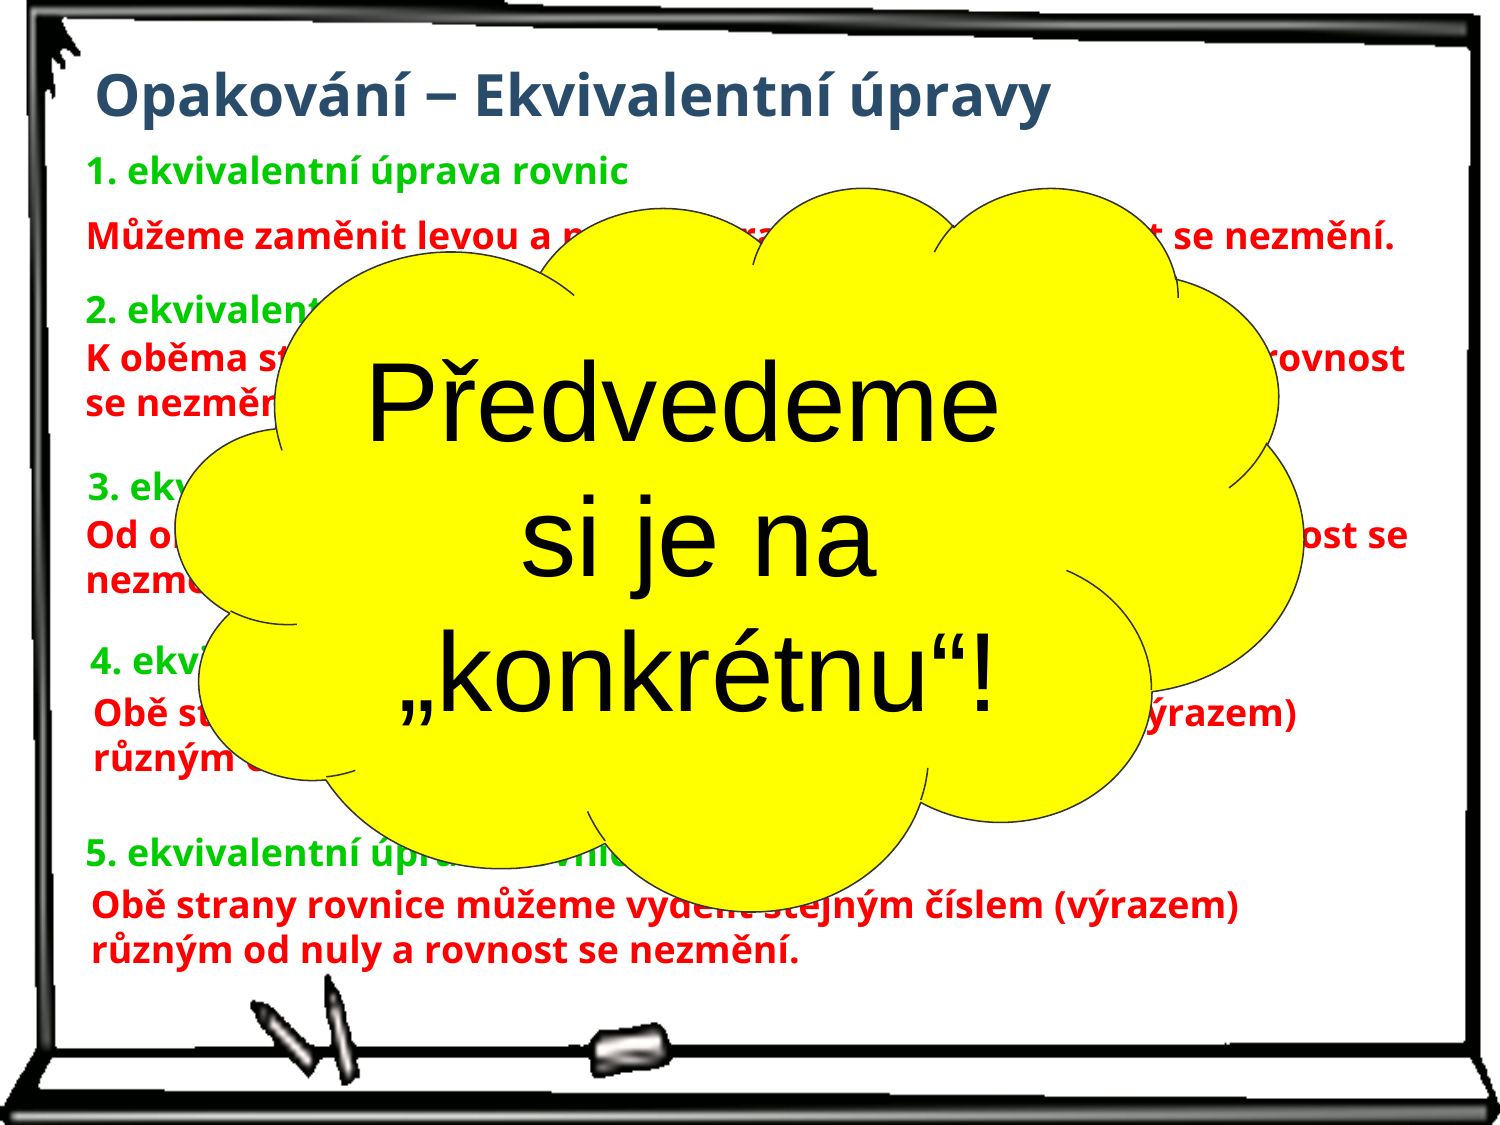

Opakování − Ekvivalentní úpravy
1. ekvivalentní úprava rovnic
Předvedeme si je na „konkrétnu“!
Můžeme zaměnit levou a pravou stranu rovnice a rovnost se nezmění.
2. ekvivalentní úprava rovnic
K oběma stranám rovnice můžeme přičíst stejné číslo (výraz) a rovnost se nezmění.
3. ekvivalentní úprava rovnic
Od obou stran rovnice můžeme odečíst stejné číslo (výraz) a rovnost se nezmění.
4. ekvivalentní úprava rovnic
Obě strany rovnice můžeme vynásobit stejným číslem (výrazem) různým od nuly a rovnost se nezmění.
5. ekvivalentní úprava rovnic
Obě strany rovnice můžeme vydělit stejným číslem (výrazem) různým od nuly a rovnost se nezmění.